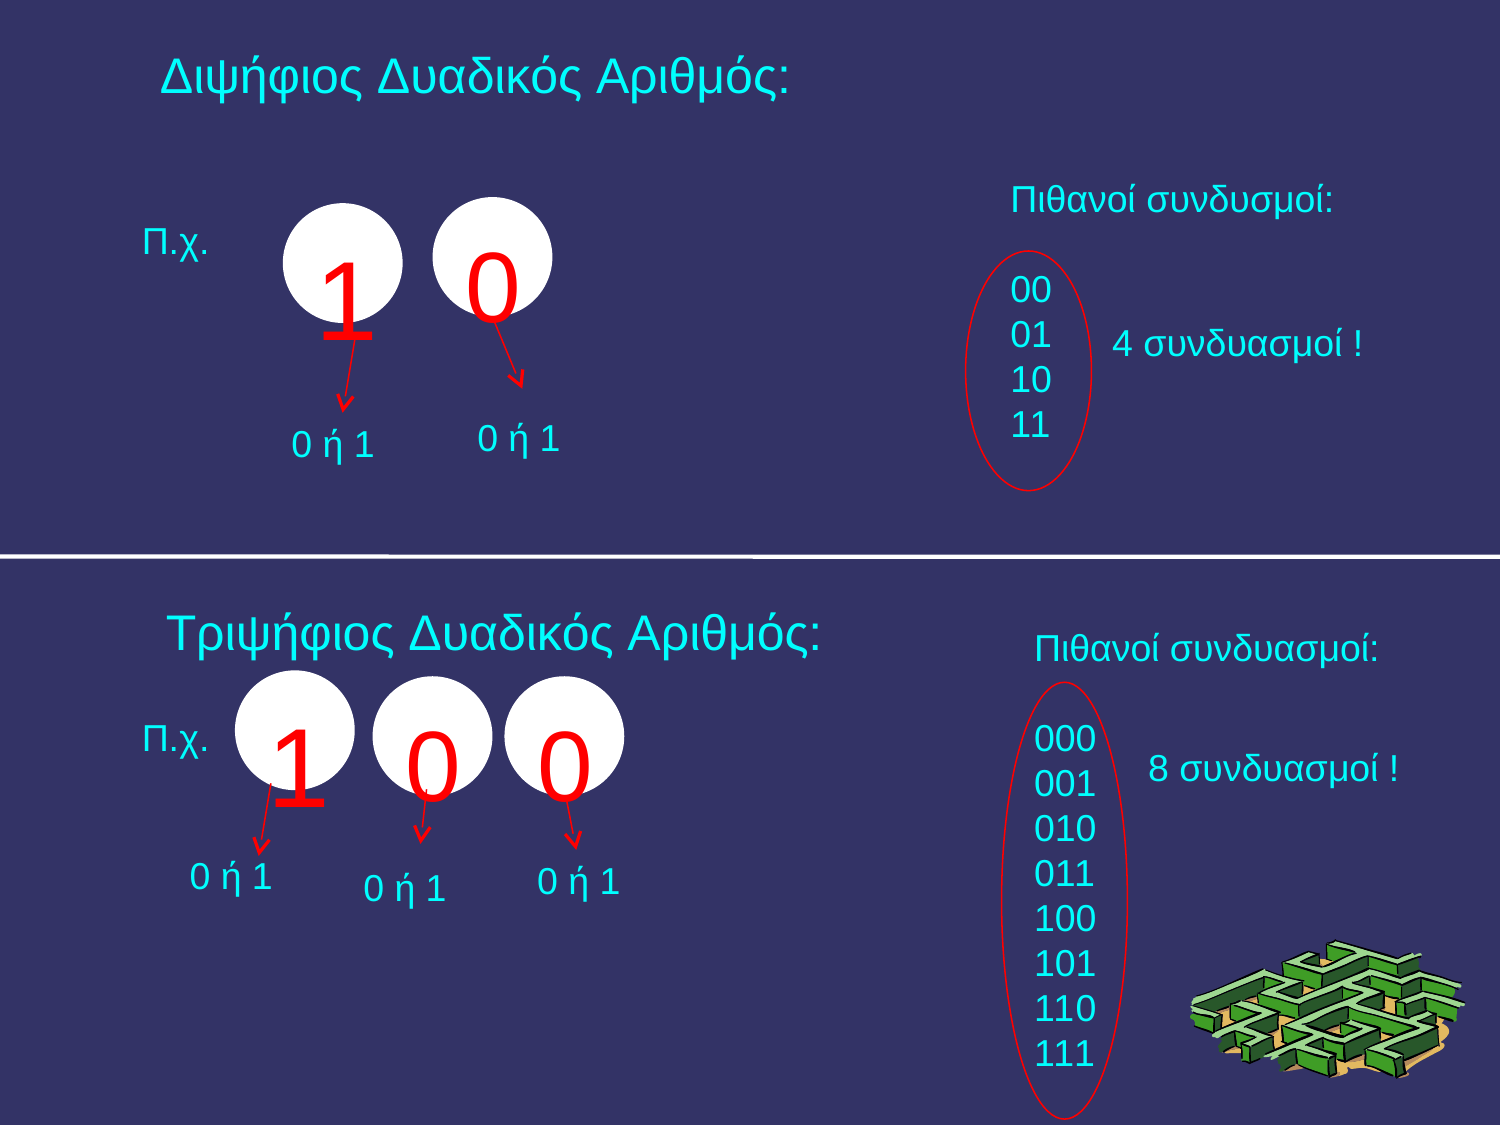

Διψήφιος Δυαδικός Αριθμός:
Πιθανοί συνδυσμοί:
00
01
10
11
0
1
Π.χ.
4 συνδυασμοί !
0 ή 1
0 ή 1
Τριψήφιος Δυαδικός Αριθμός:
Πιθανοί συνδυασμοί:
000
001
010
011
100
101
110
111
1
0
0
Π.χ.
8 συνδυασμοί !
0 ή 1
0 ή 1
0 ή 1